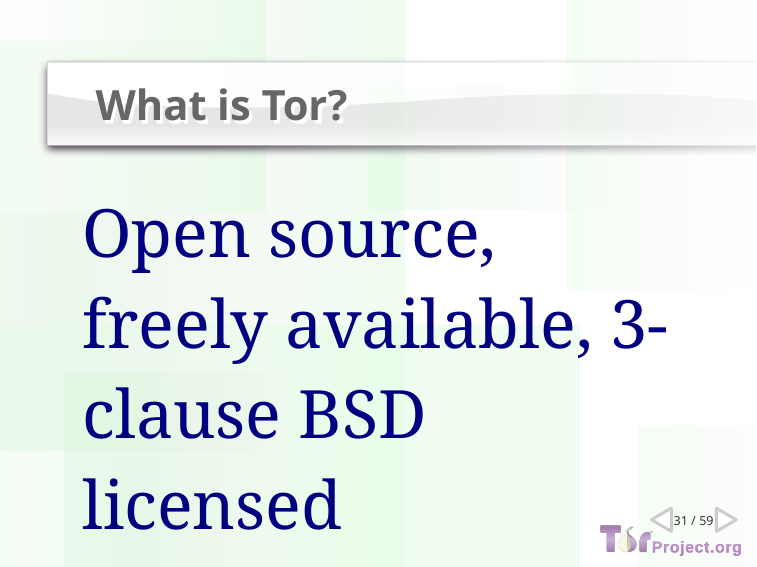

What is Tor?
Open source, freely available, 3-clause BSD licensed